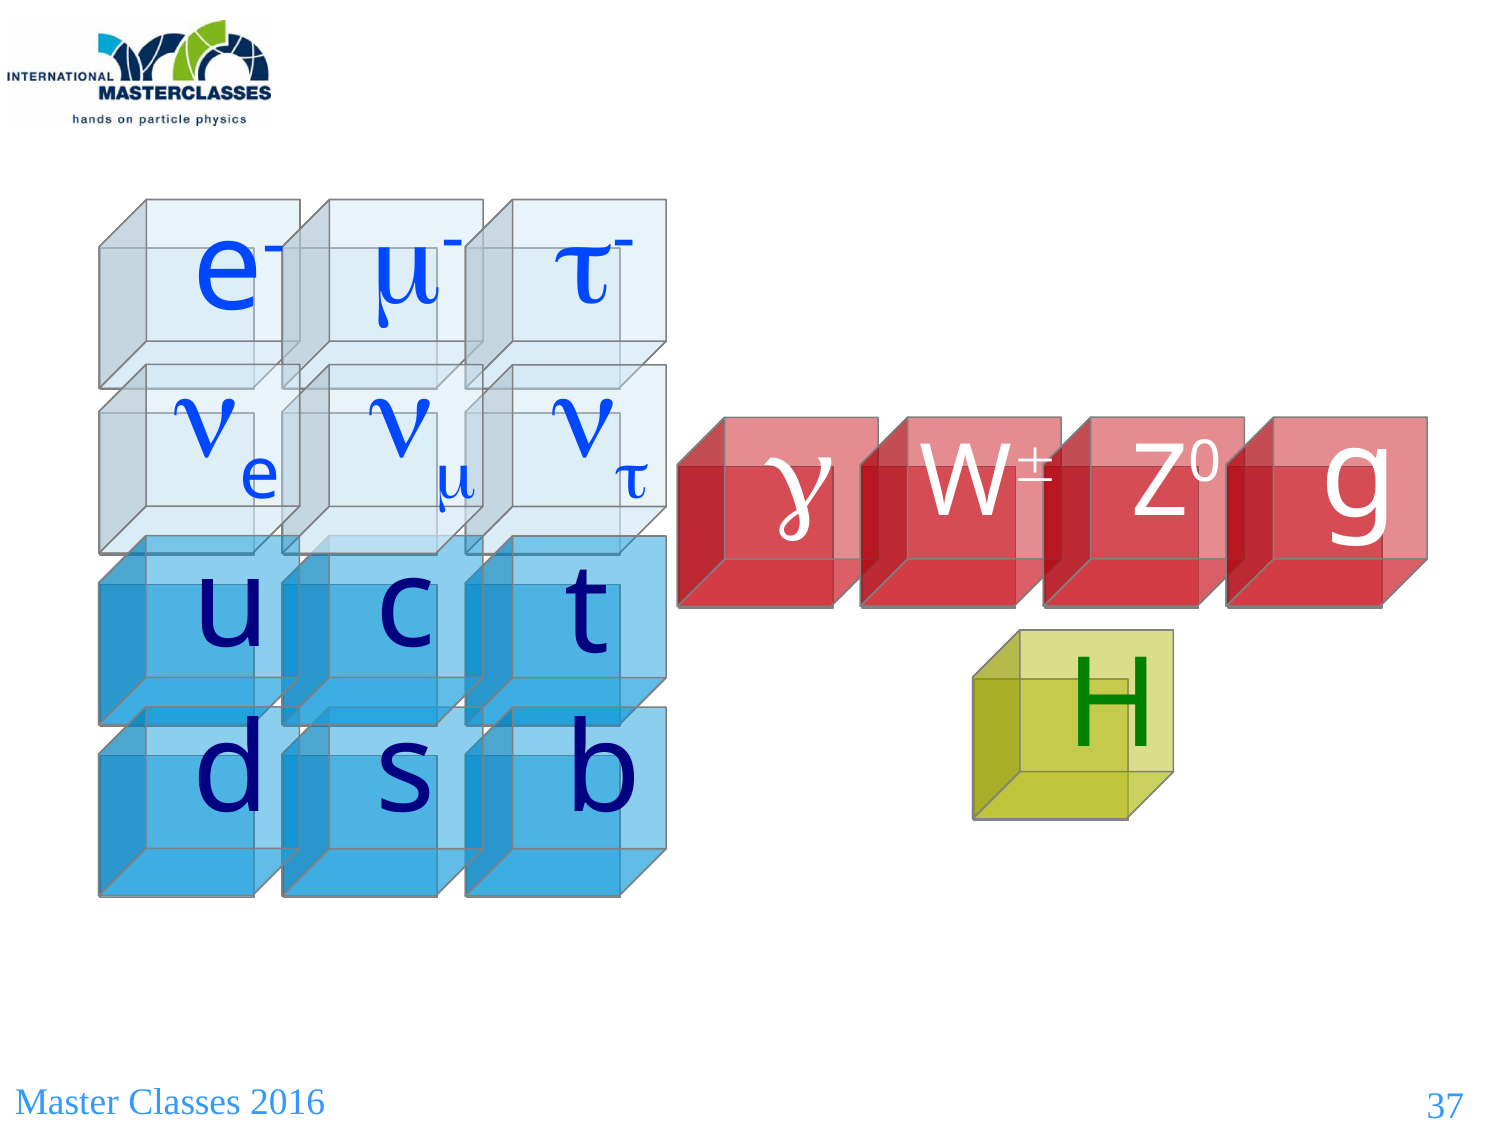

μ-
τ-
e-
νe
νμ
ντ
γ
g
W
Z0
u
c
t
H
d
s
b
Master Classes 2016
37